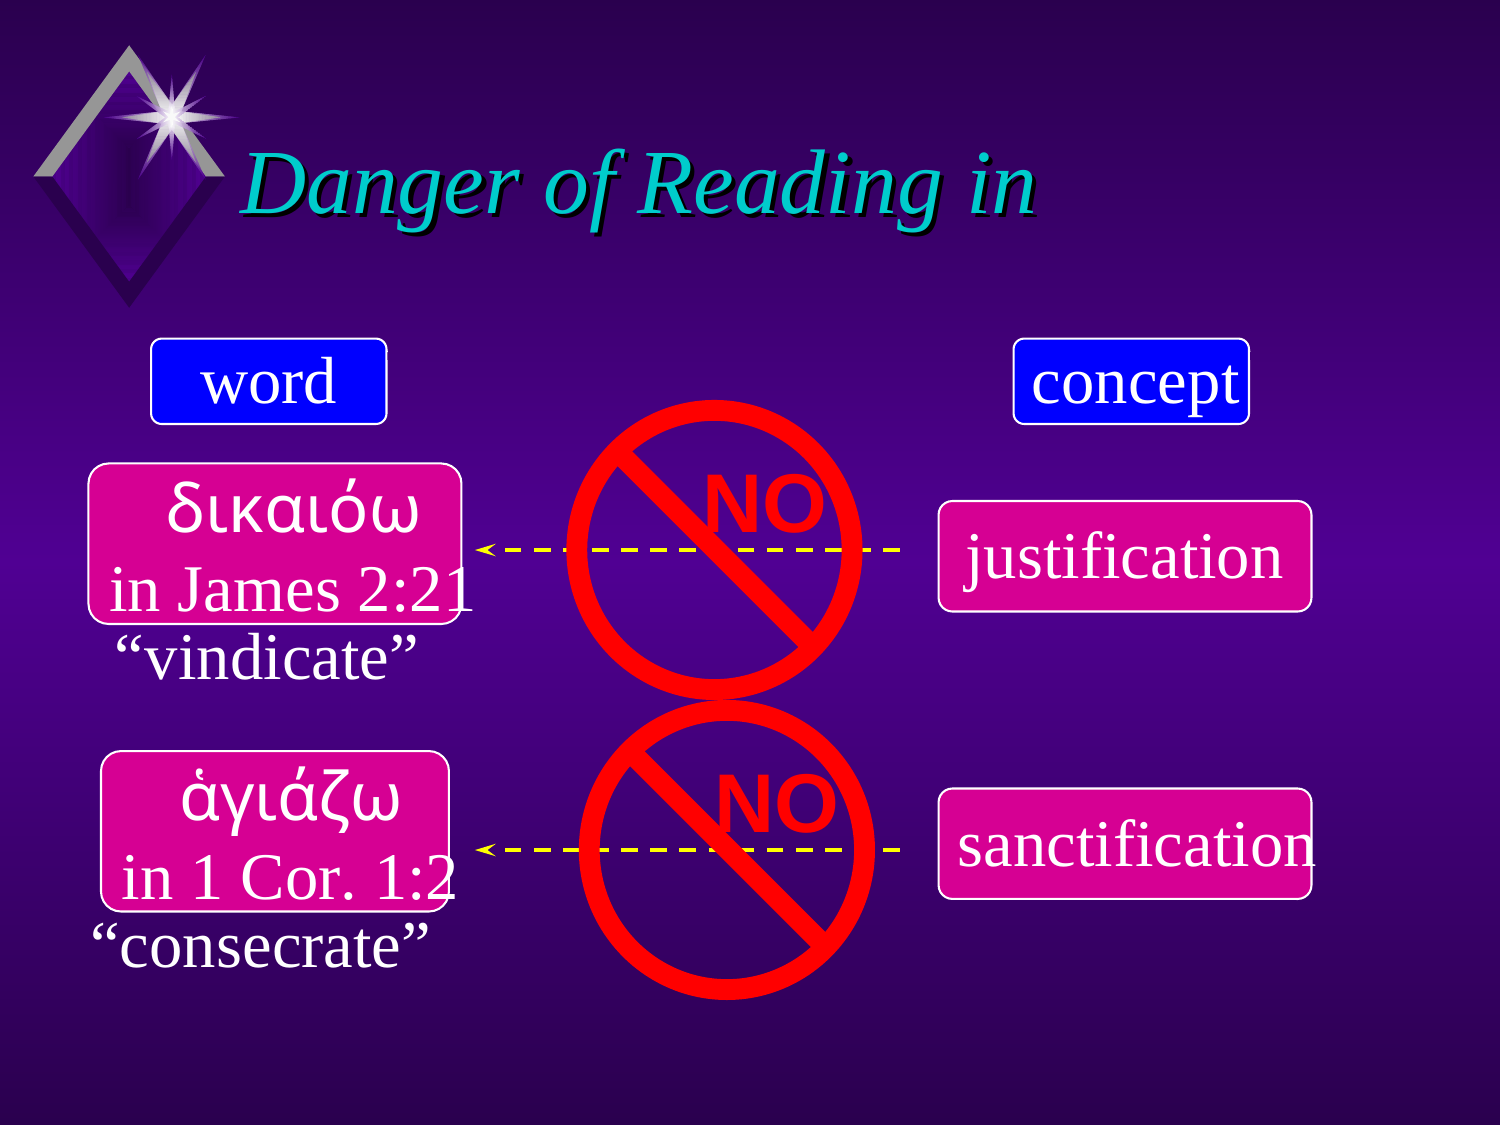

# Danger of Reading in
word
concept
NO
δικαιόω
in James 2:21
justification
“vindicate”
NO
ἁγιάζω
in 1 Cor. 1:2
sanctification
“consecrate”